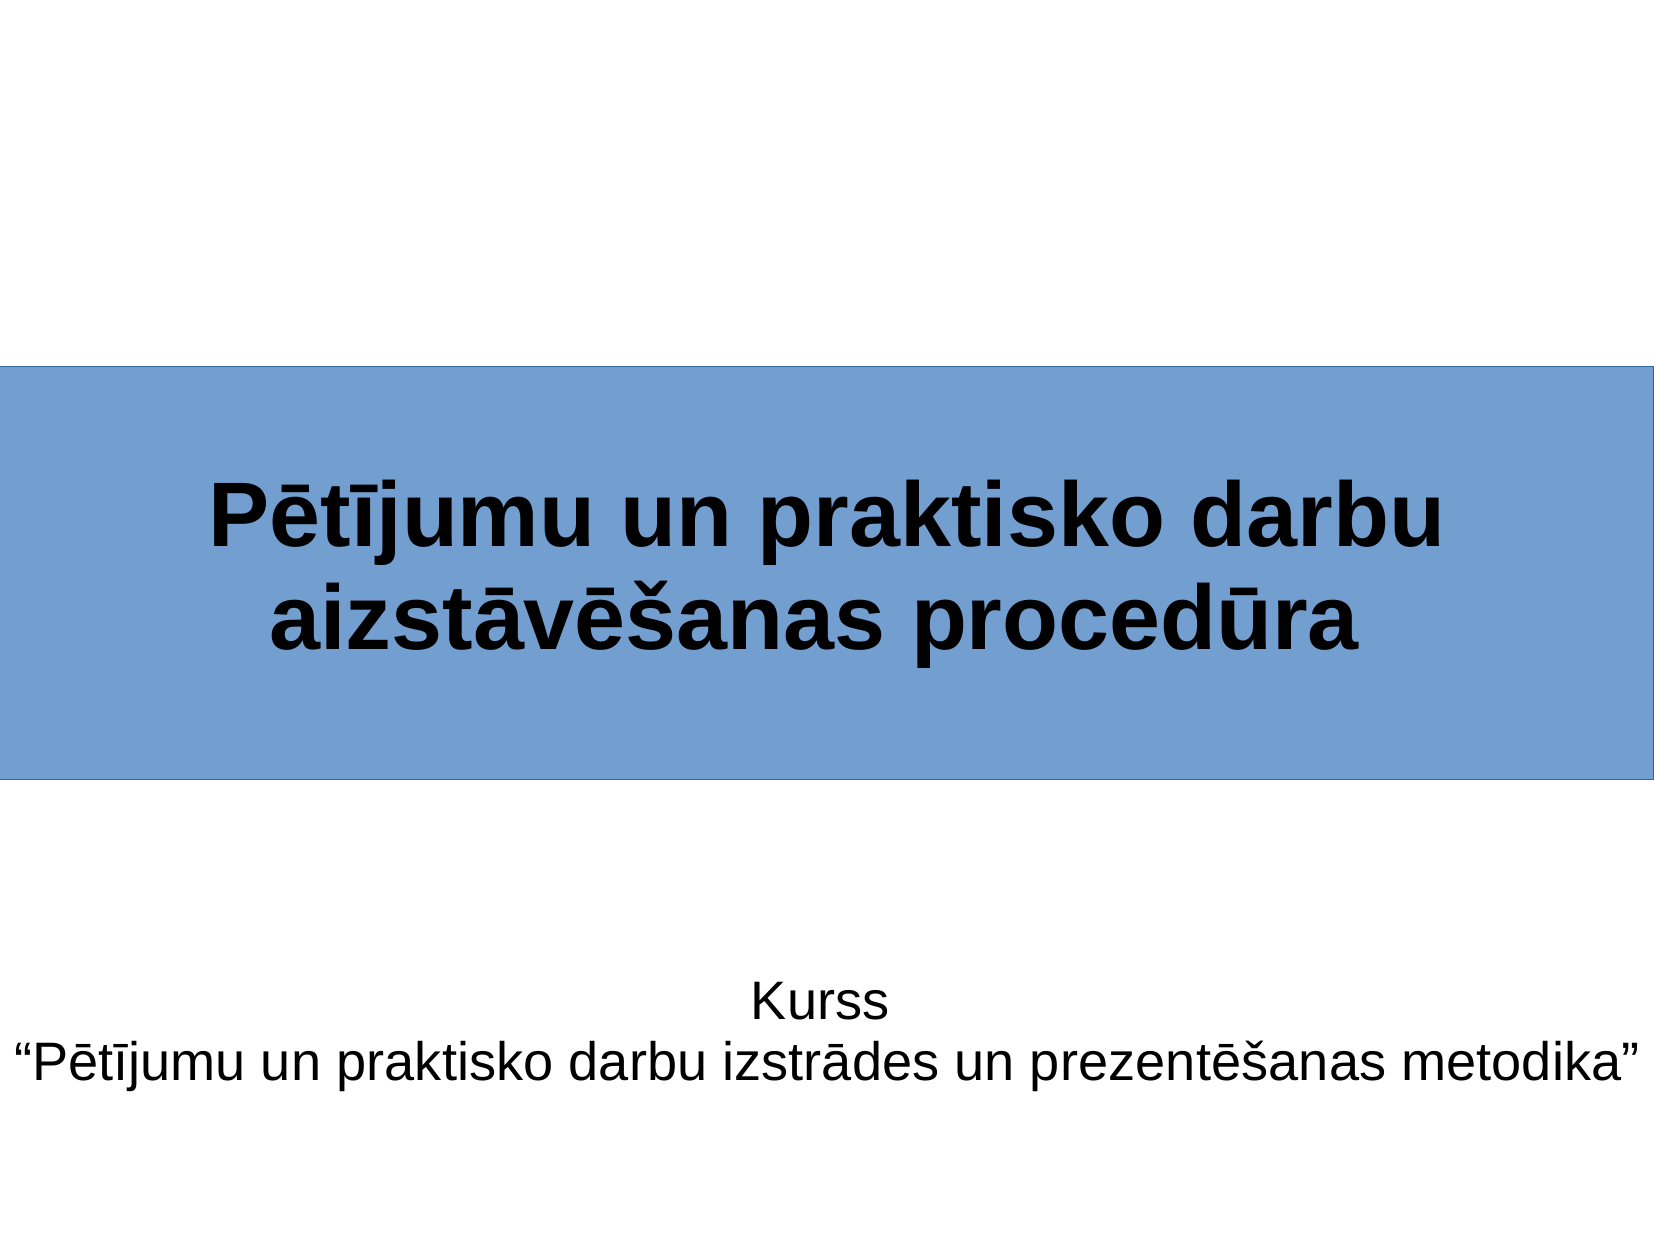

# Pētījumu un praktisko darbu aizstāvēšanas procedūra
Kurss
“Pētījumu un praktisko darbu izstrādes un prezentēšanas metodika”